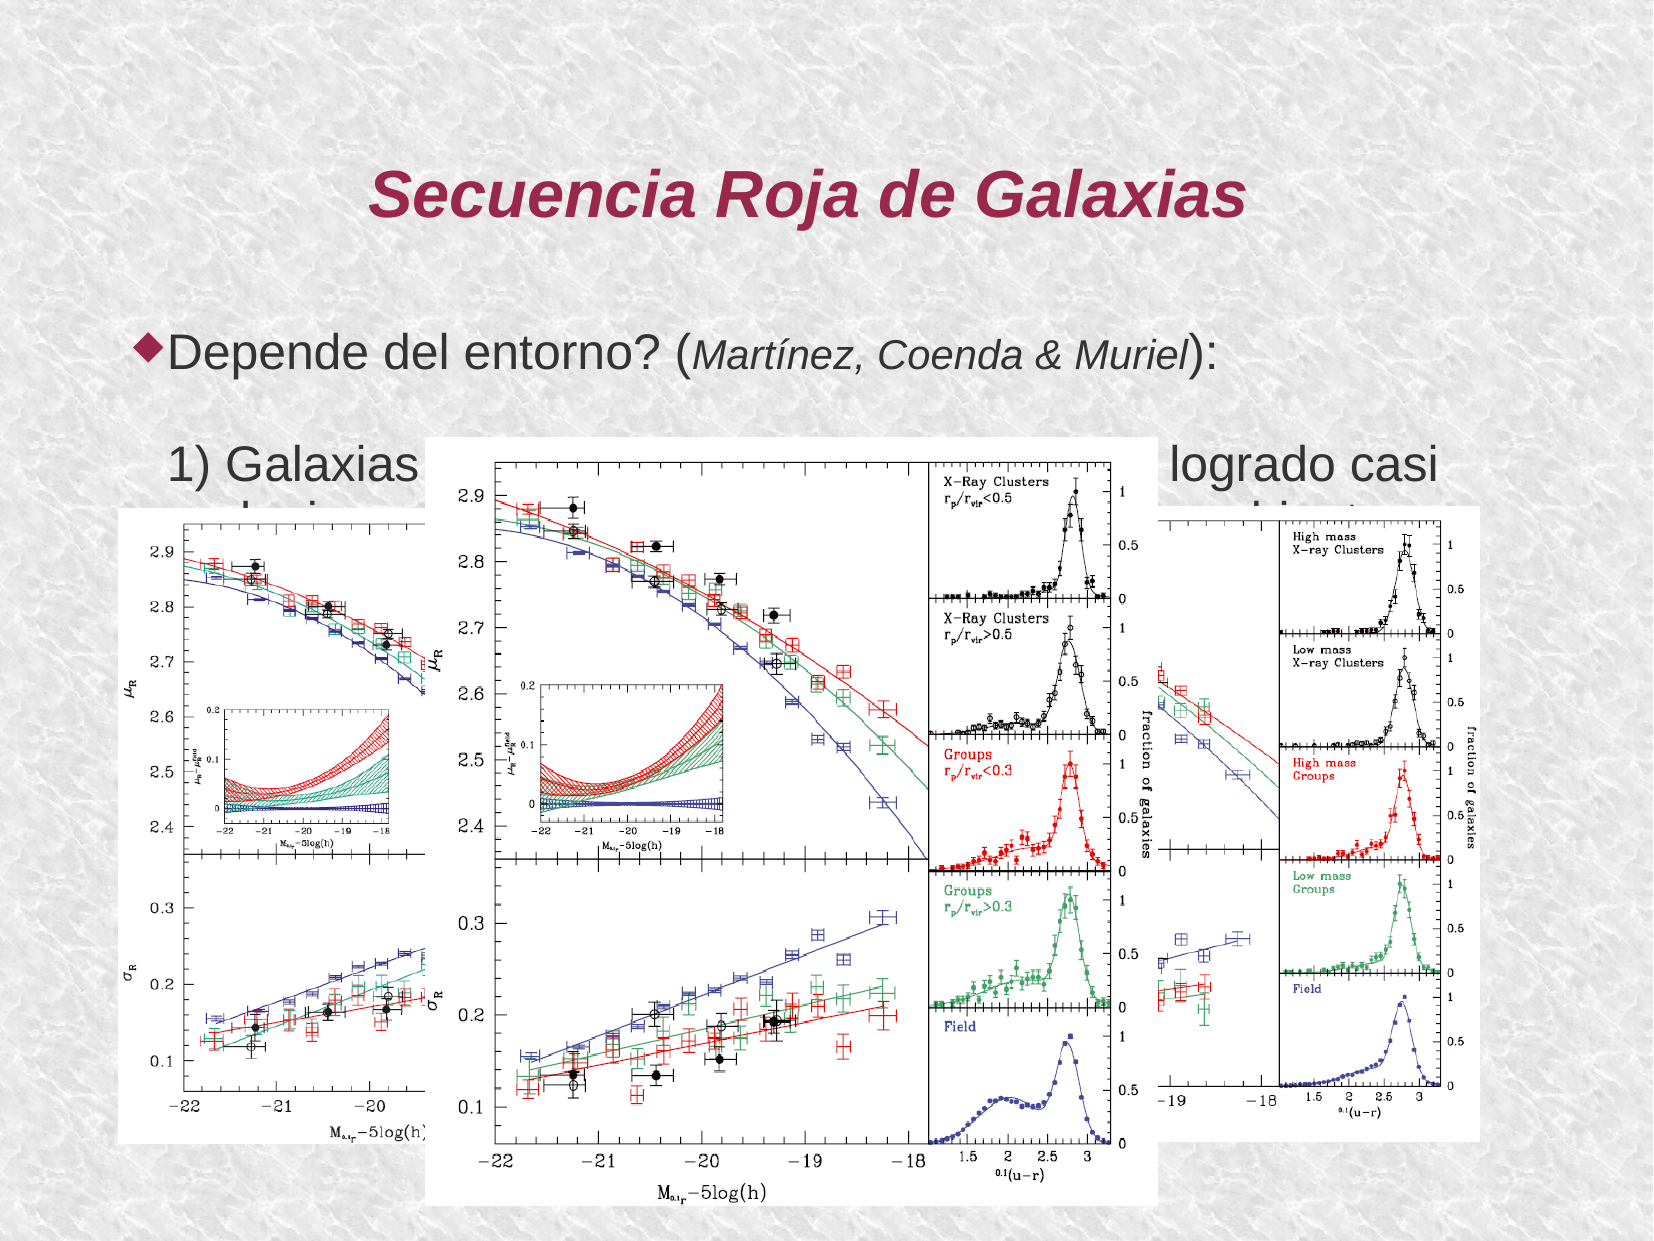

# Secuencia Roja de Galaxias
Depende del entorno? (Martínez, Coenda & Muriel):
1) Galaxias rojas tempranas y brillantes: han logrado casi el mismo estado evolucionario en todos los ambientes
2) Galaxias rojas tempranas y de luminosidad intermedia: no son necesarios los cúmulos para poblar la RS.